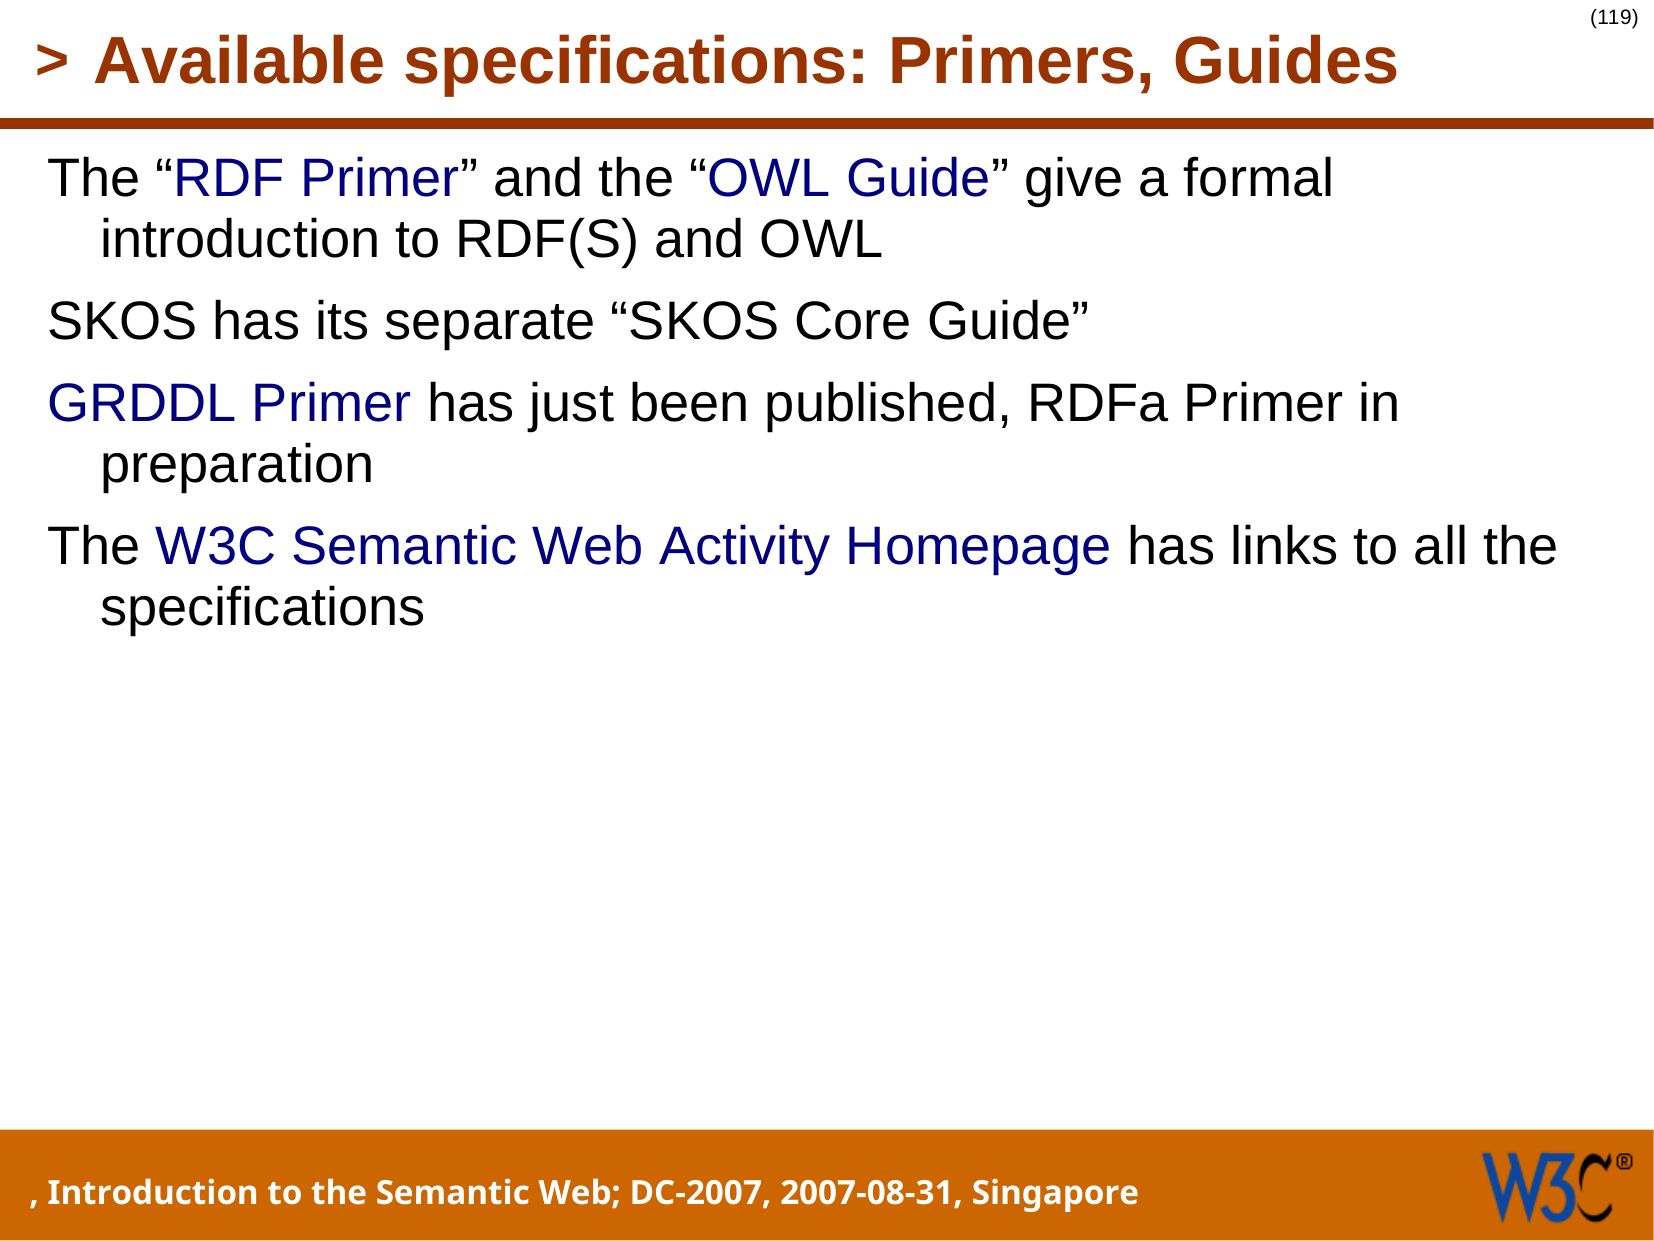

# Available specifications: Primers, Guides
The “RDF Primer” and the “OWL Guide” give a formal introduction to RDF(S) and OWL
SKOS has its separate “SKOS Core Guide”
GRDDL Primer has just been published, RDFa Primer in preparation
The W3C Semantic Web Activity Homepage has links to all the specifications